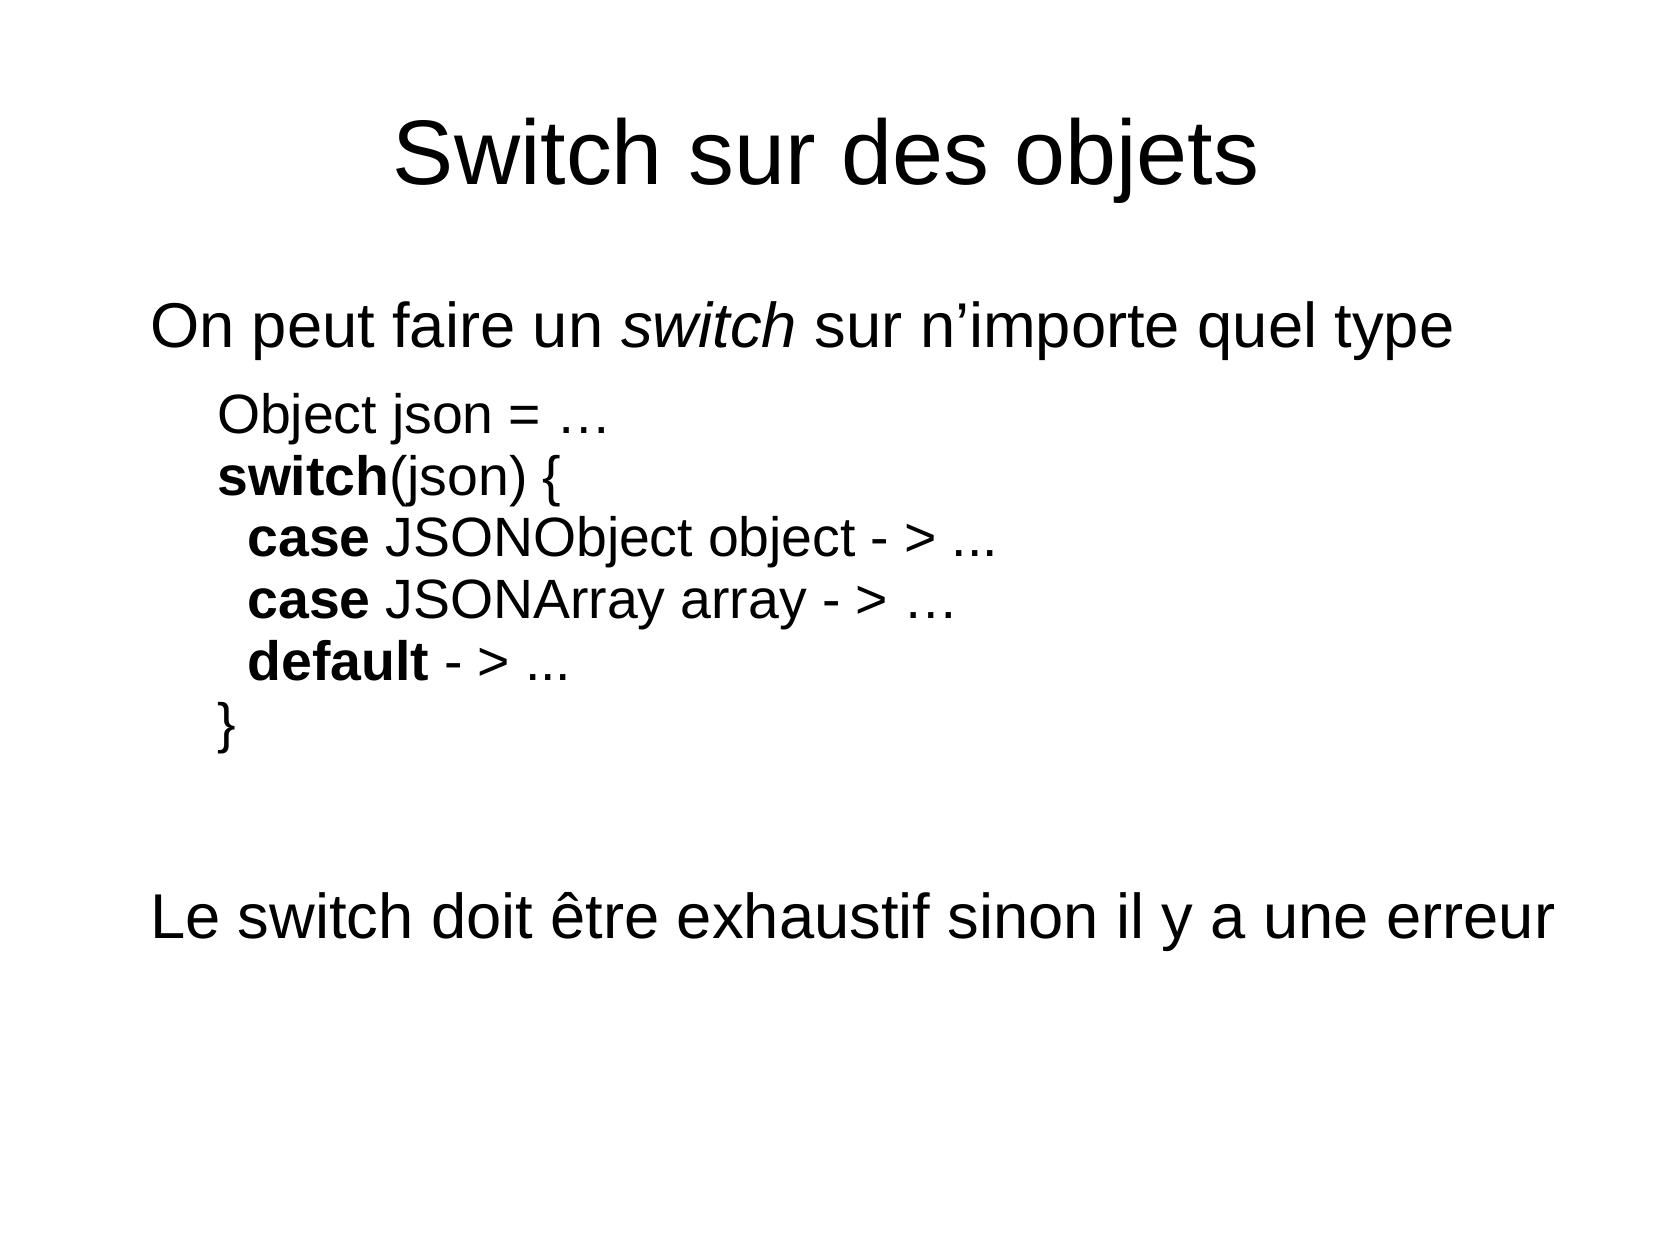

# Switch sur des objets
On peut faire un switch sur n’importe quel type
Object json = …
switch(json) {
 case JSONObject object - > ...
 case JSONArray array - > …
 default - > ...
}
Le switch doit être exhaustif sinon il y a une erreur